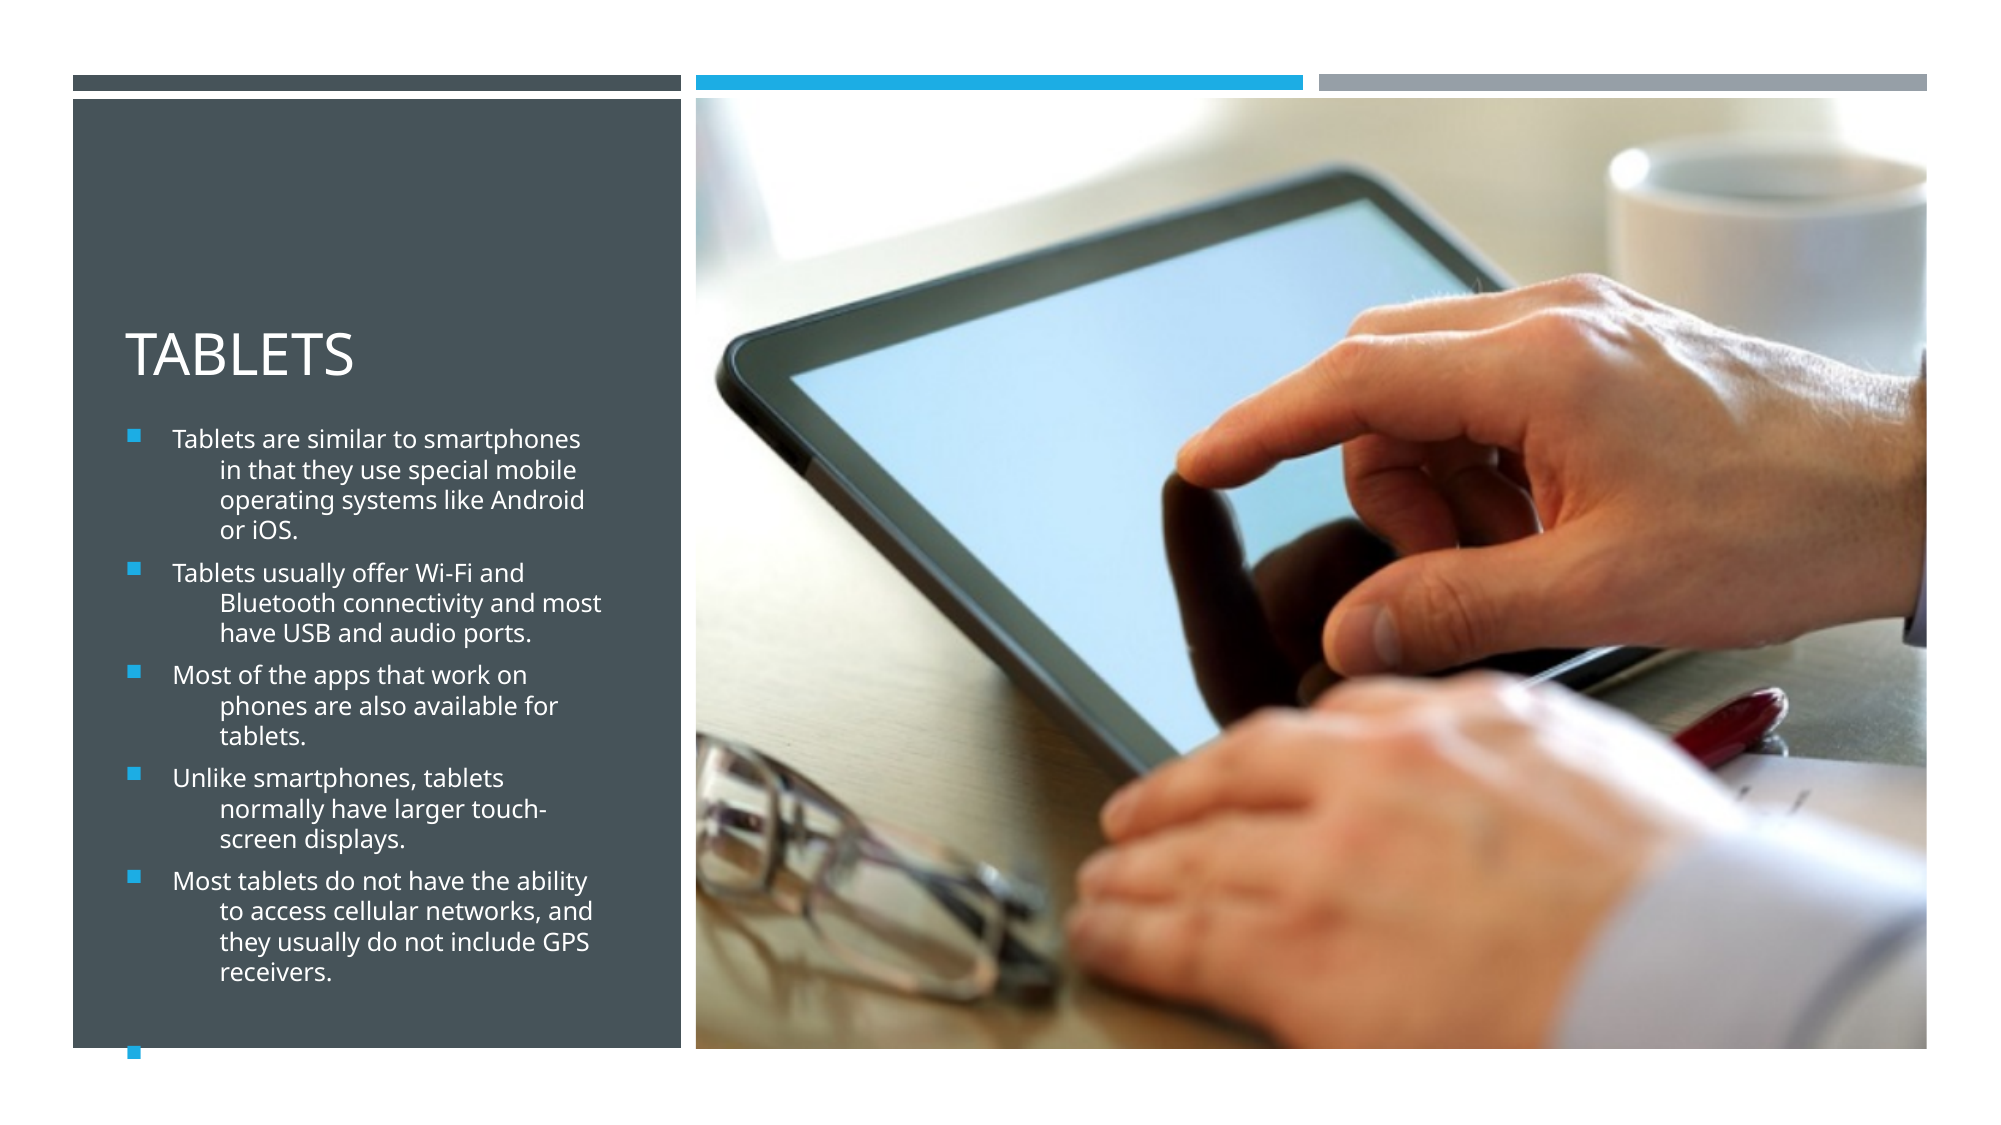

# Tablets
Tablets are similar to smartphones in that they use special mobile operating systems like Android or iOS.
Tablets usually offer Wi-Fi and Bluetooth connectivity and most have USB and audio ports.
Most of the apps that work on phones are also available for tablets.
Unlike smartphones, tablets normally have larger touch-screen displays.
Most tablets do not have the ability to access cellular networks, and they usually do not include GPS receivers.